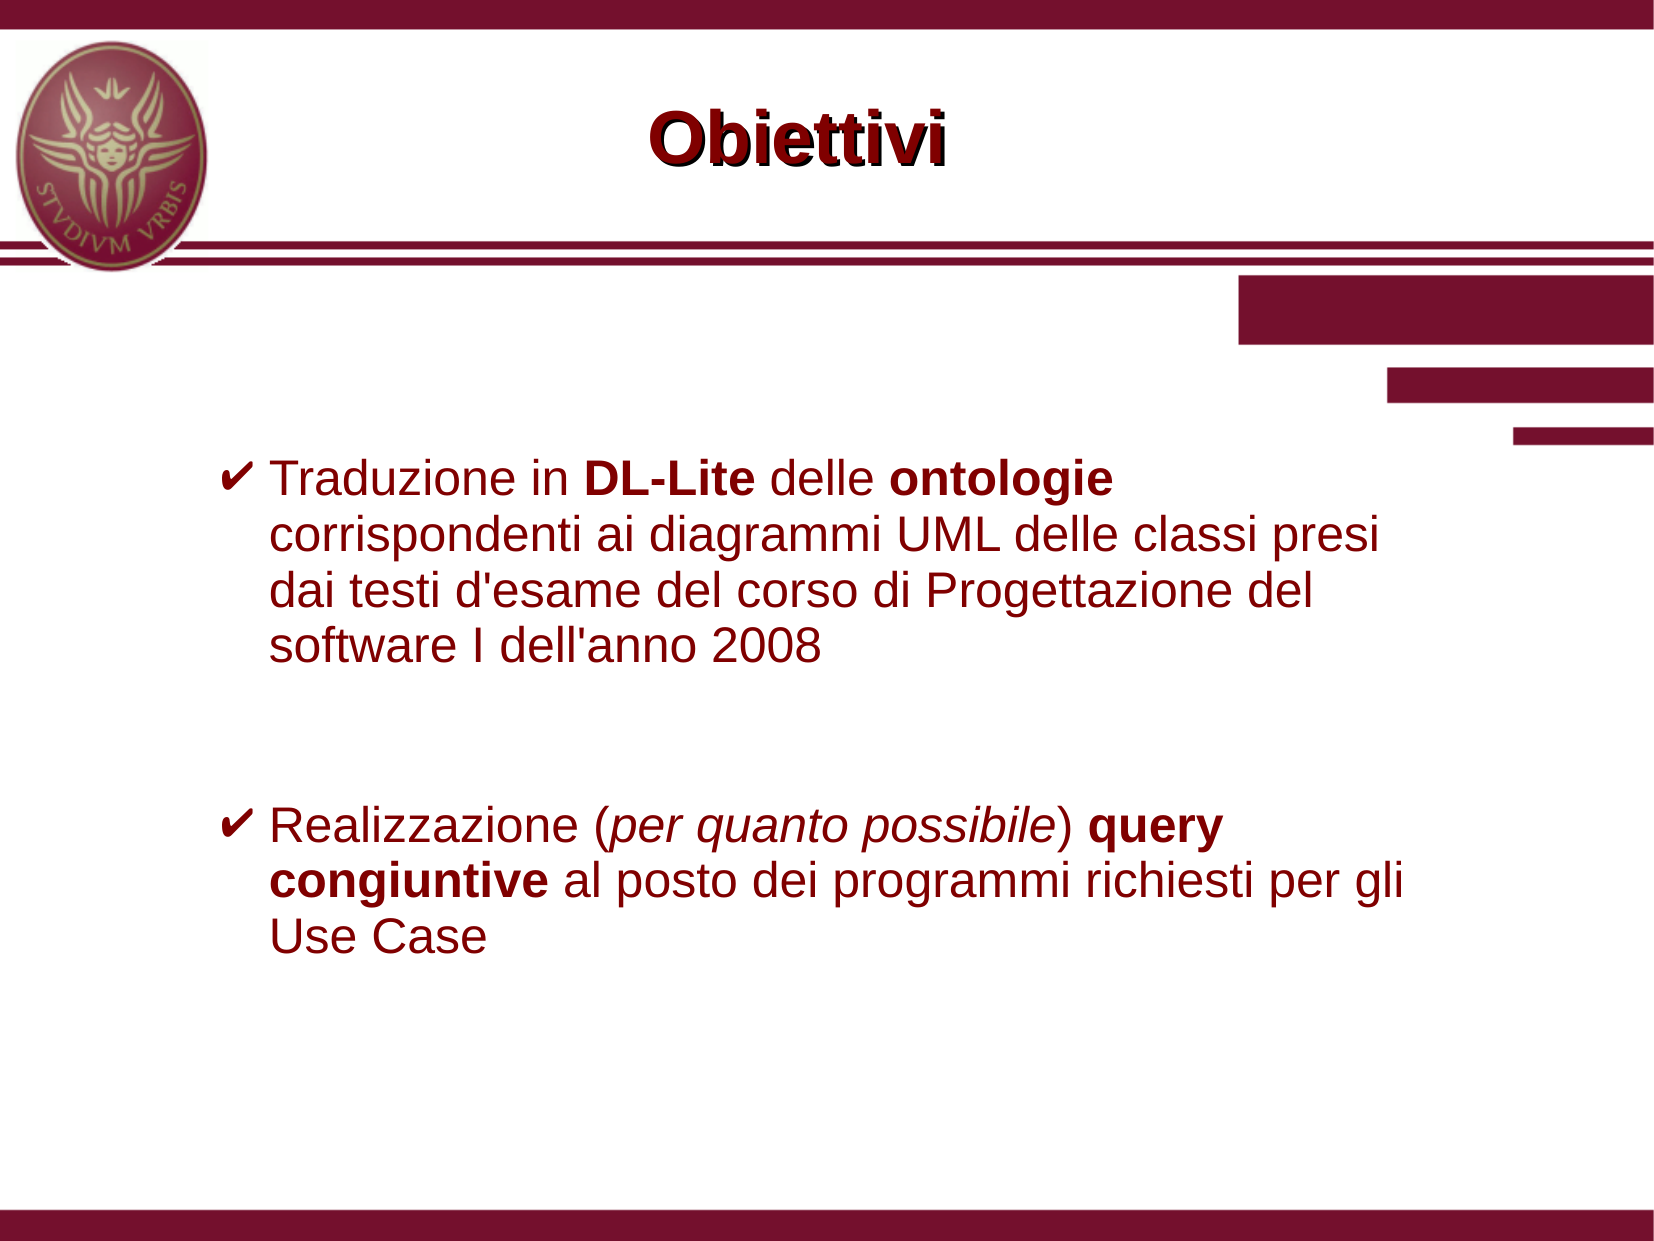

Obiettivi
Traduzione in DL-Lite delle ontologie corrispondenti ai diagrammi UML delle classi presi dai testi d'esame del corso di Progettazione del software I dell'anno 2008
Realizzazione (per quanto possibile) query congiuntive al posto dei programmi richiesti per gli Use Case